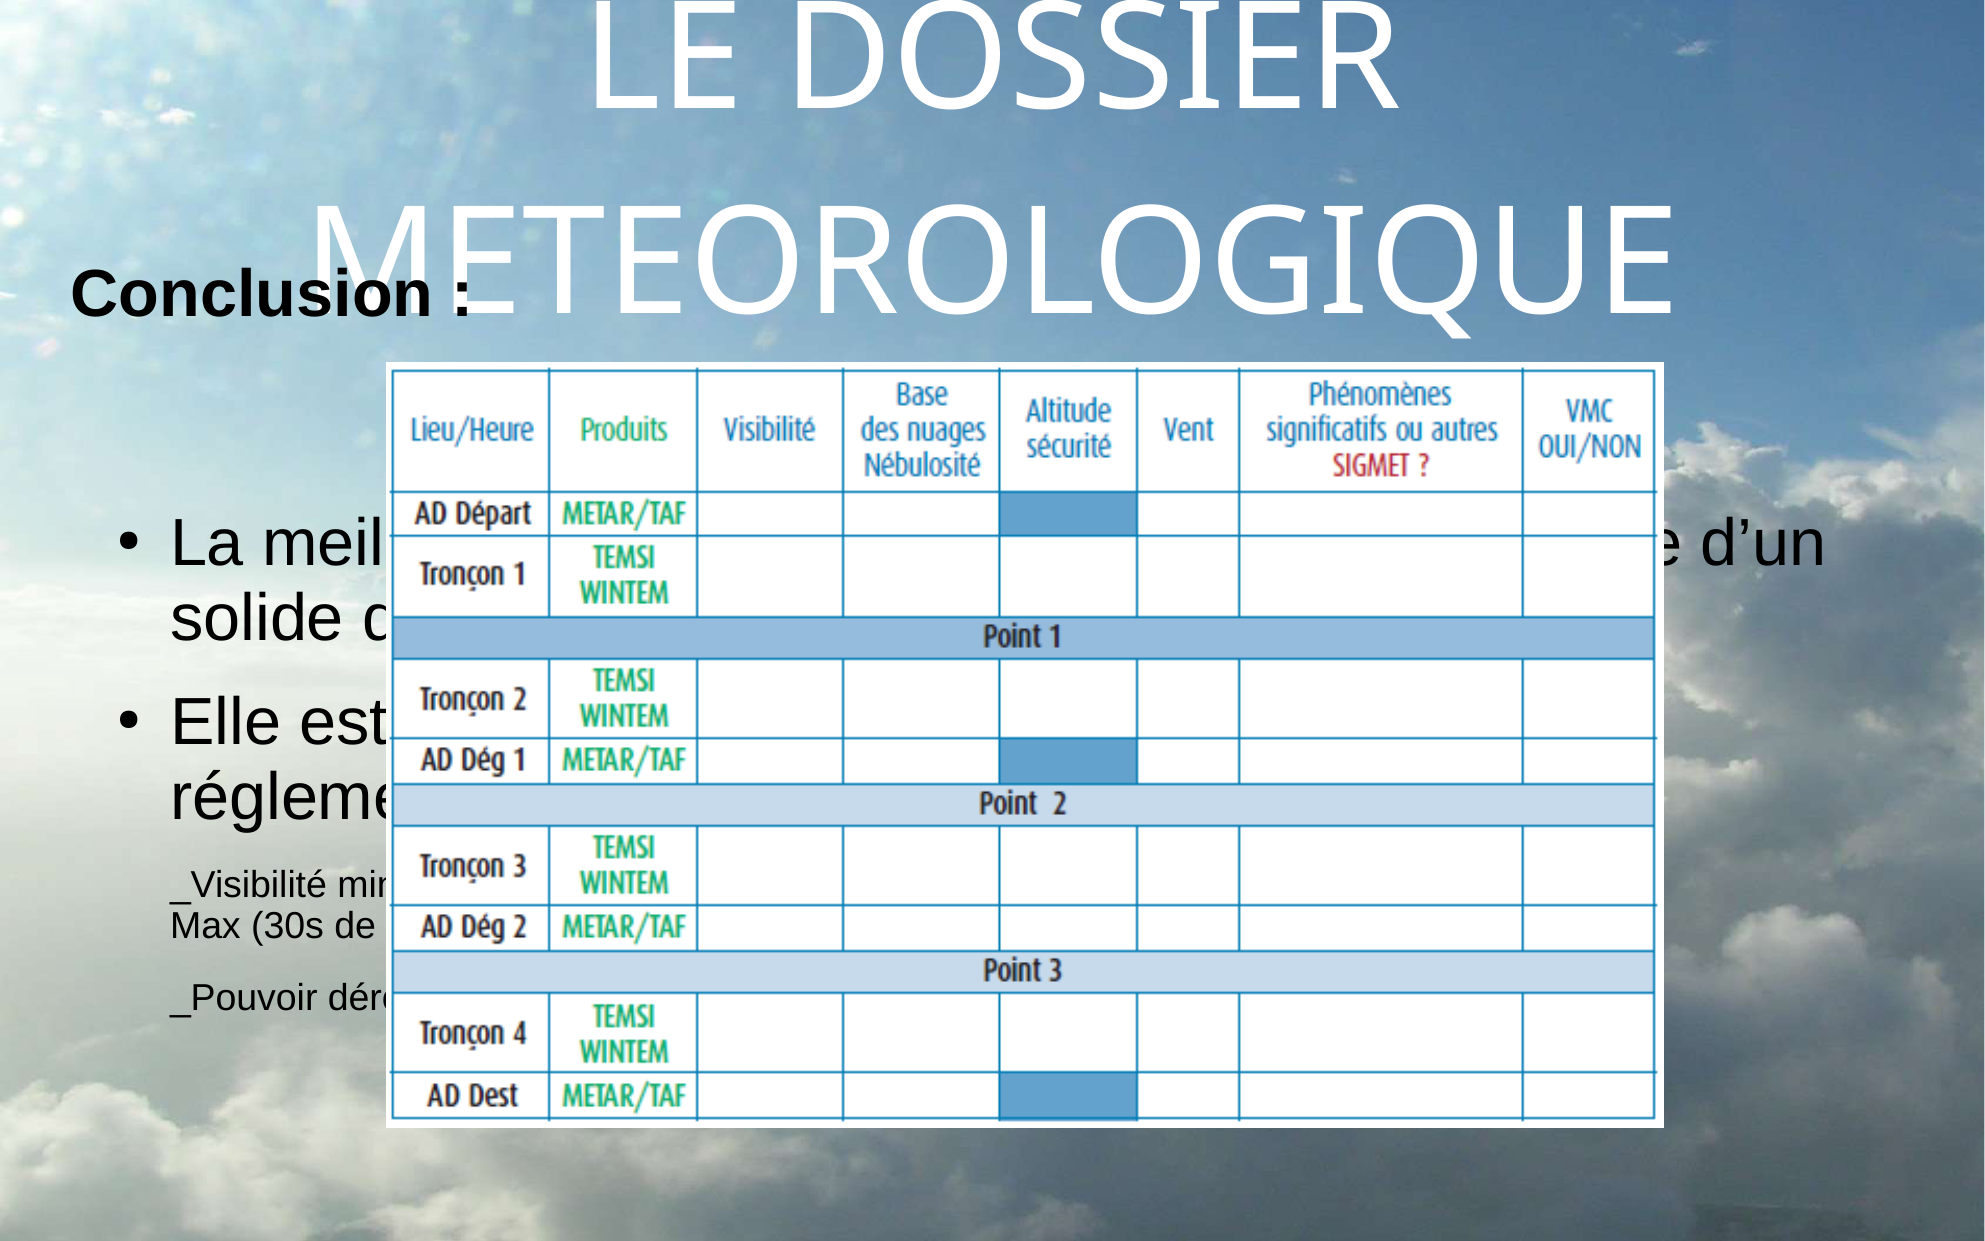

# LE DOSSIER METEOROLOGIQUE
Conclusion :
La meilleure decision se base sur l’analyse efficace d’un solide dossier MTO
Elle est soumise aux conditions fixées par la réglementation !
_Visibilité minimale requise pour maintenir VMC :
Max (30s de vol, 1500m)
_Pouvoir dérouter sur un terrain accessible à moins de 15’ de vol